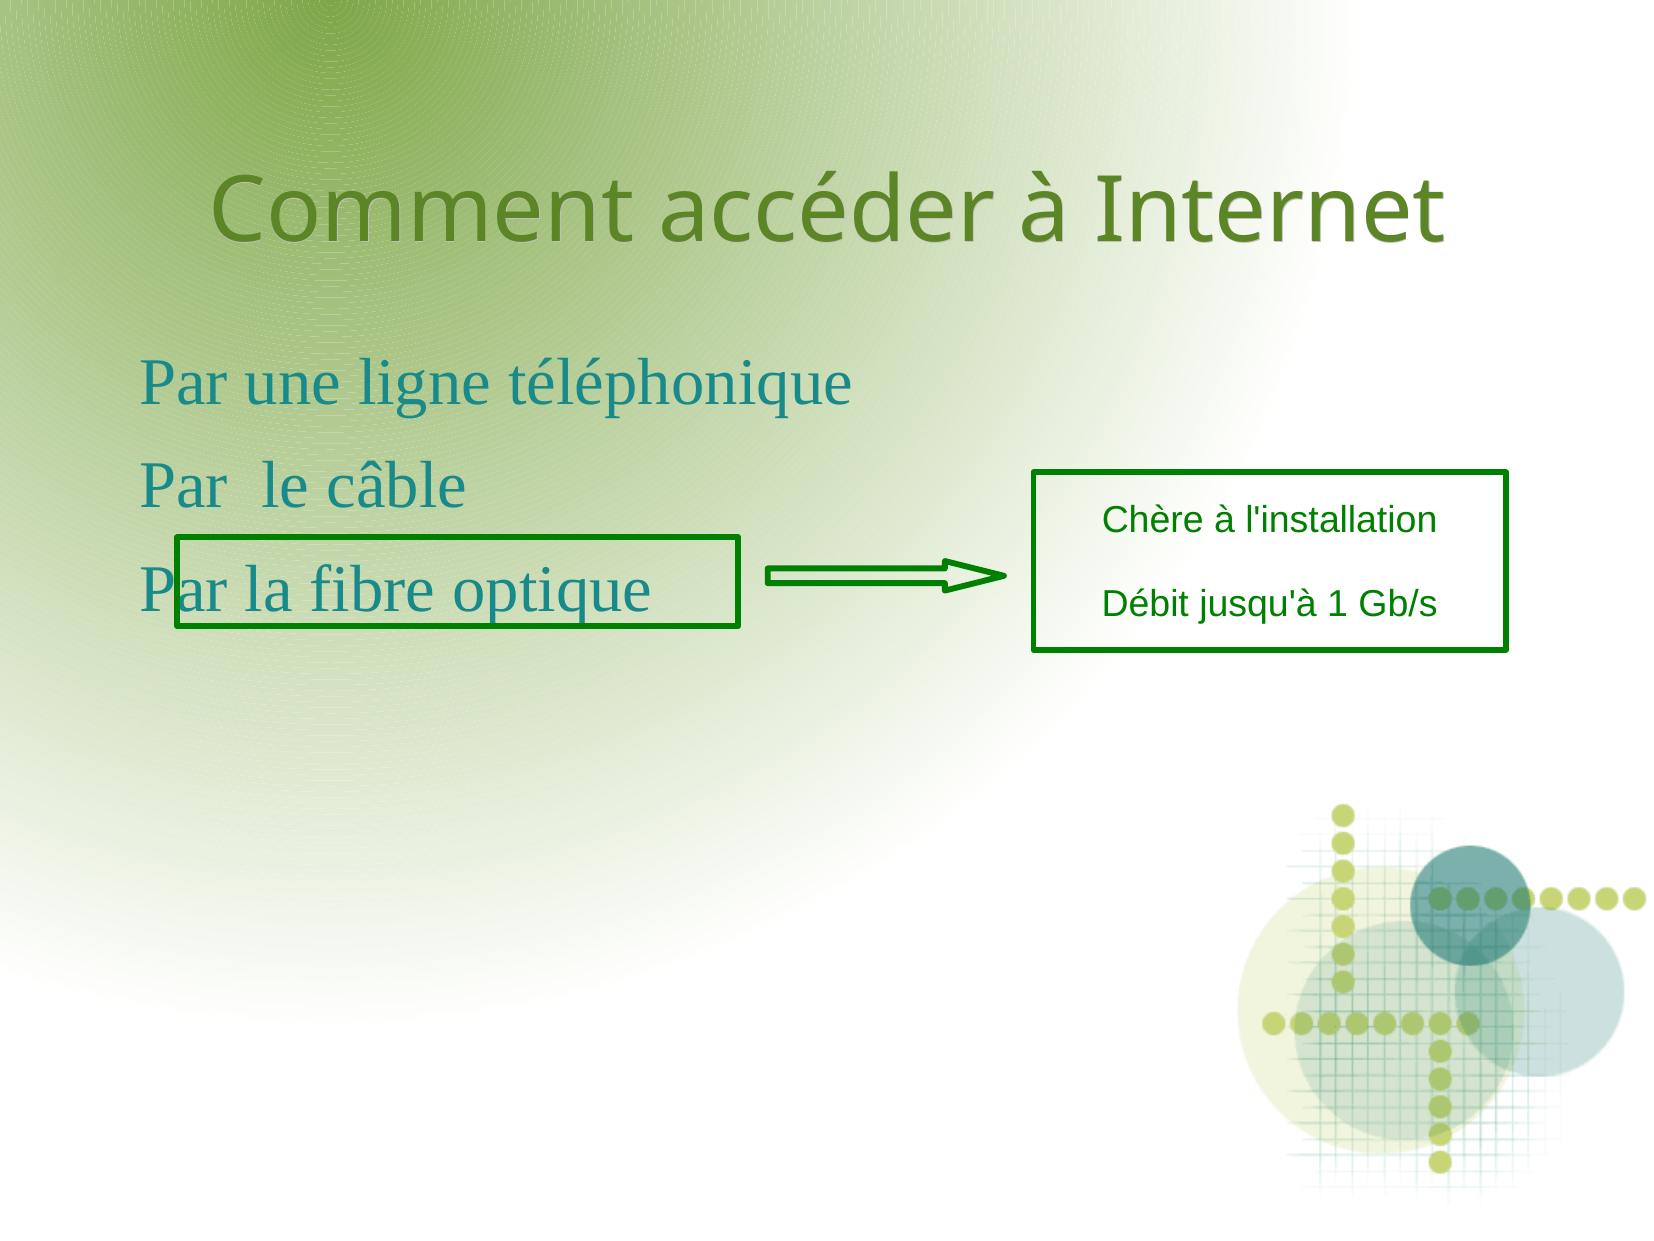

# Comment accéder à Internet
Par une ligne téléphonique
Par le câble
Par la fibre optique
Chère à l'installation
Débit jusqu'à 1 Gb/s